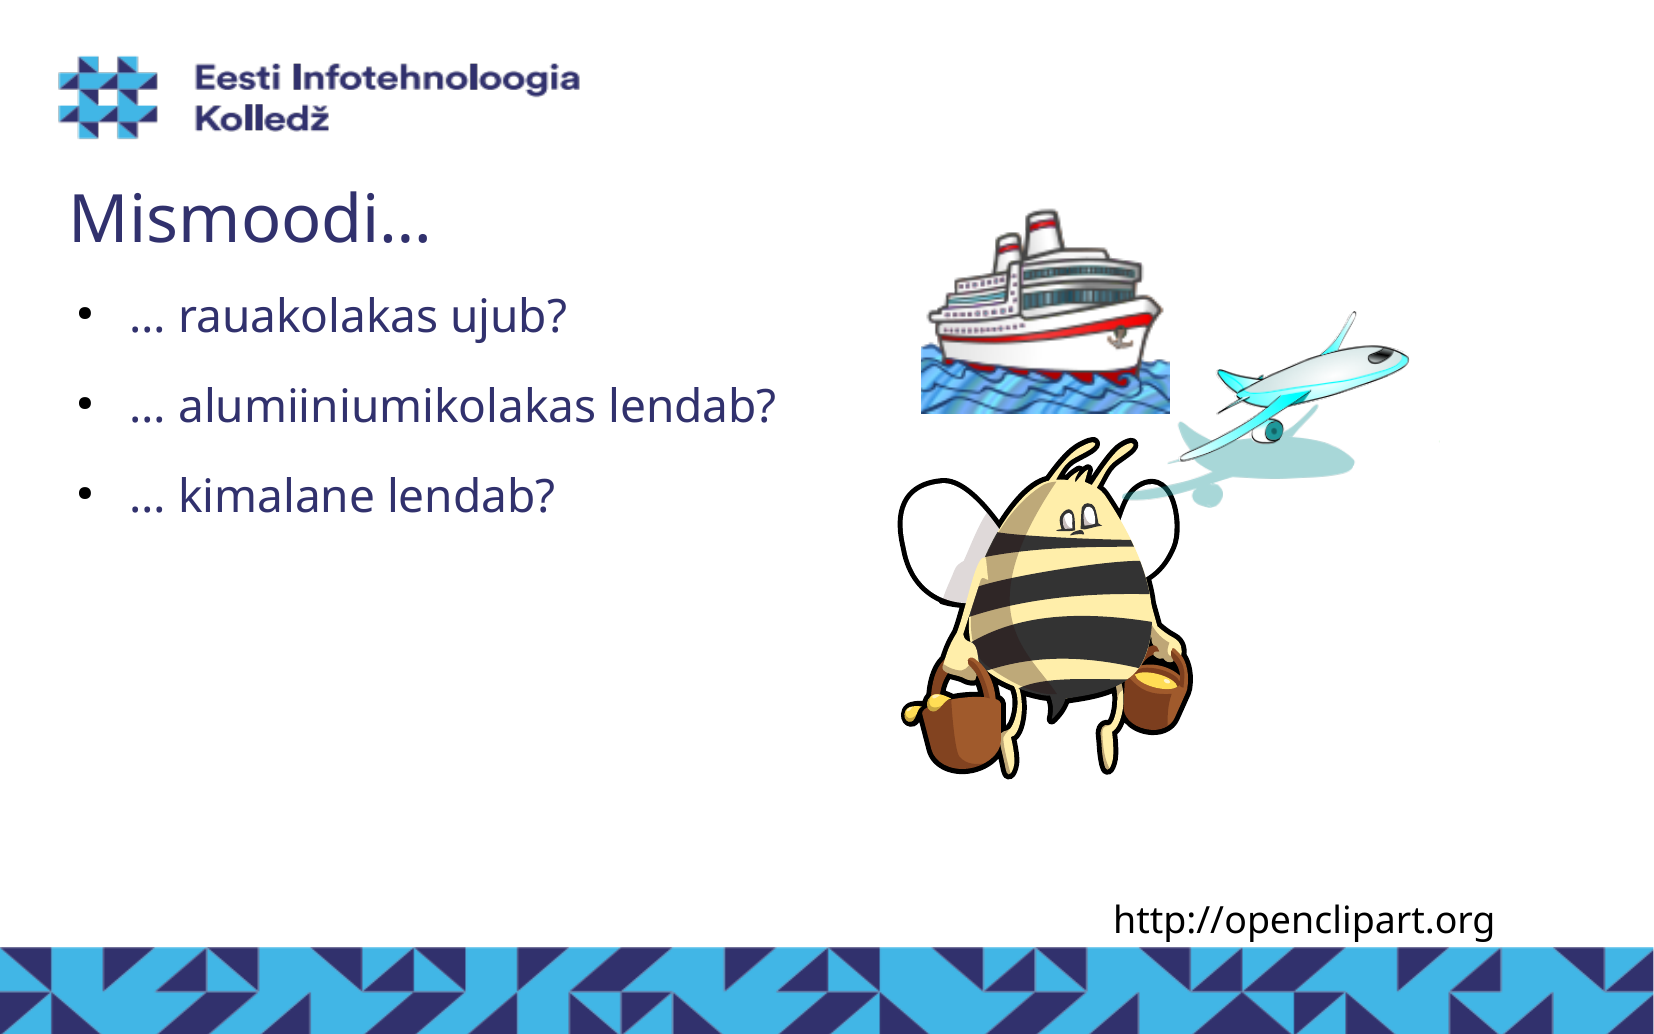

# Mismoodi…
… rauakolakas ujub?
… alumiiniumikolakas lendab?
… kimalane lendab?
http://openclipart.org